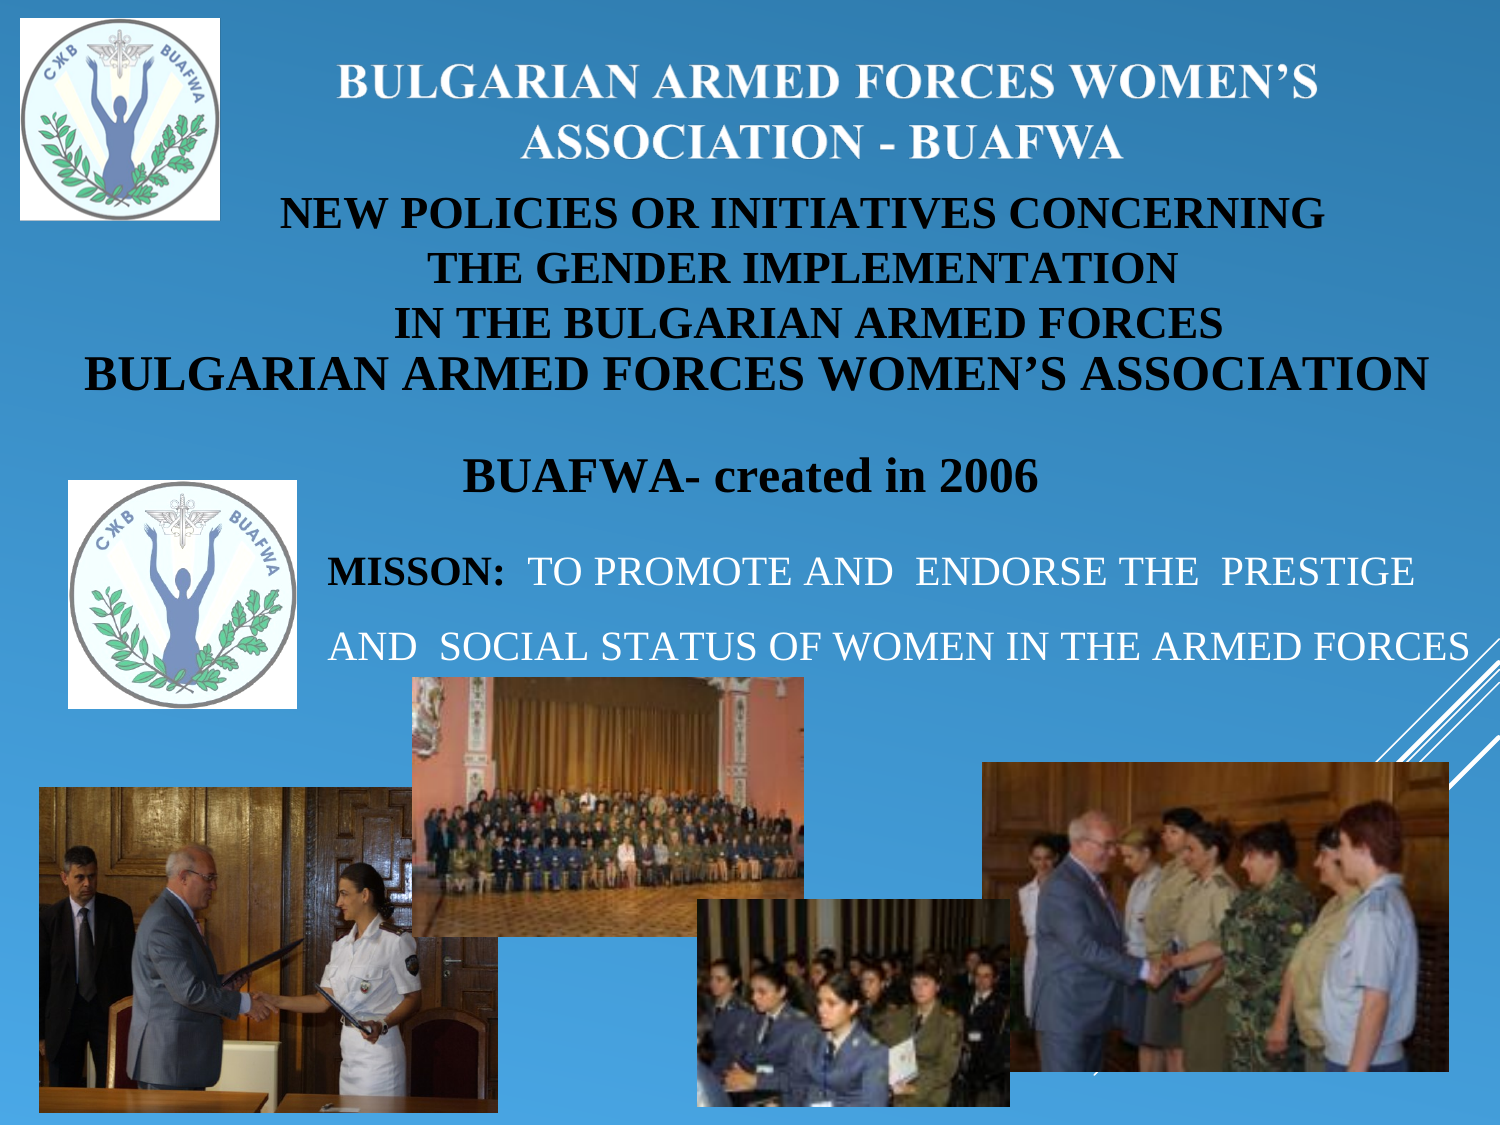

NEW POLICIES OR INITIATIVES CONCERNING
 THE GENDER IMPLEMENTATION
 IN THE BULGARIAN ARMED FORCES
# BULGARIAN ARMED FORCES WOMEN’S ASSOCIATION
BUAFWA- created in 2006
MISSON: TO PROMOTE AND ENDORSE THE PRESTIGE
AND SOCIAL STATUS OF WOMEN IN THE ARMED FORCES